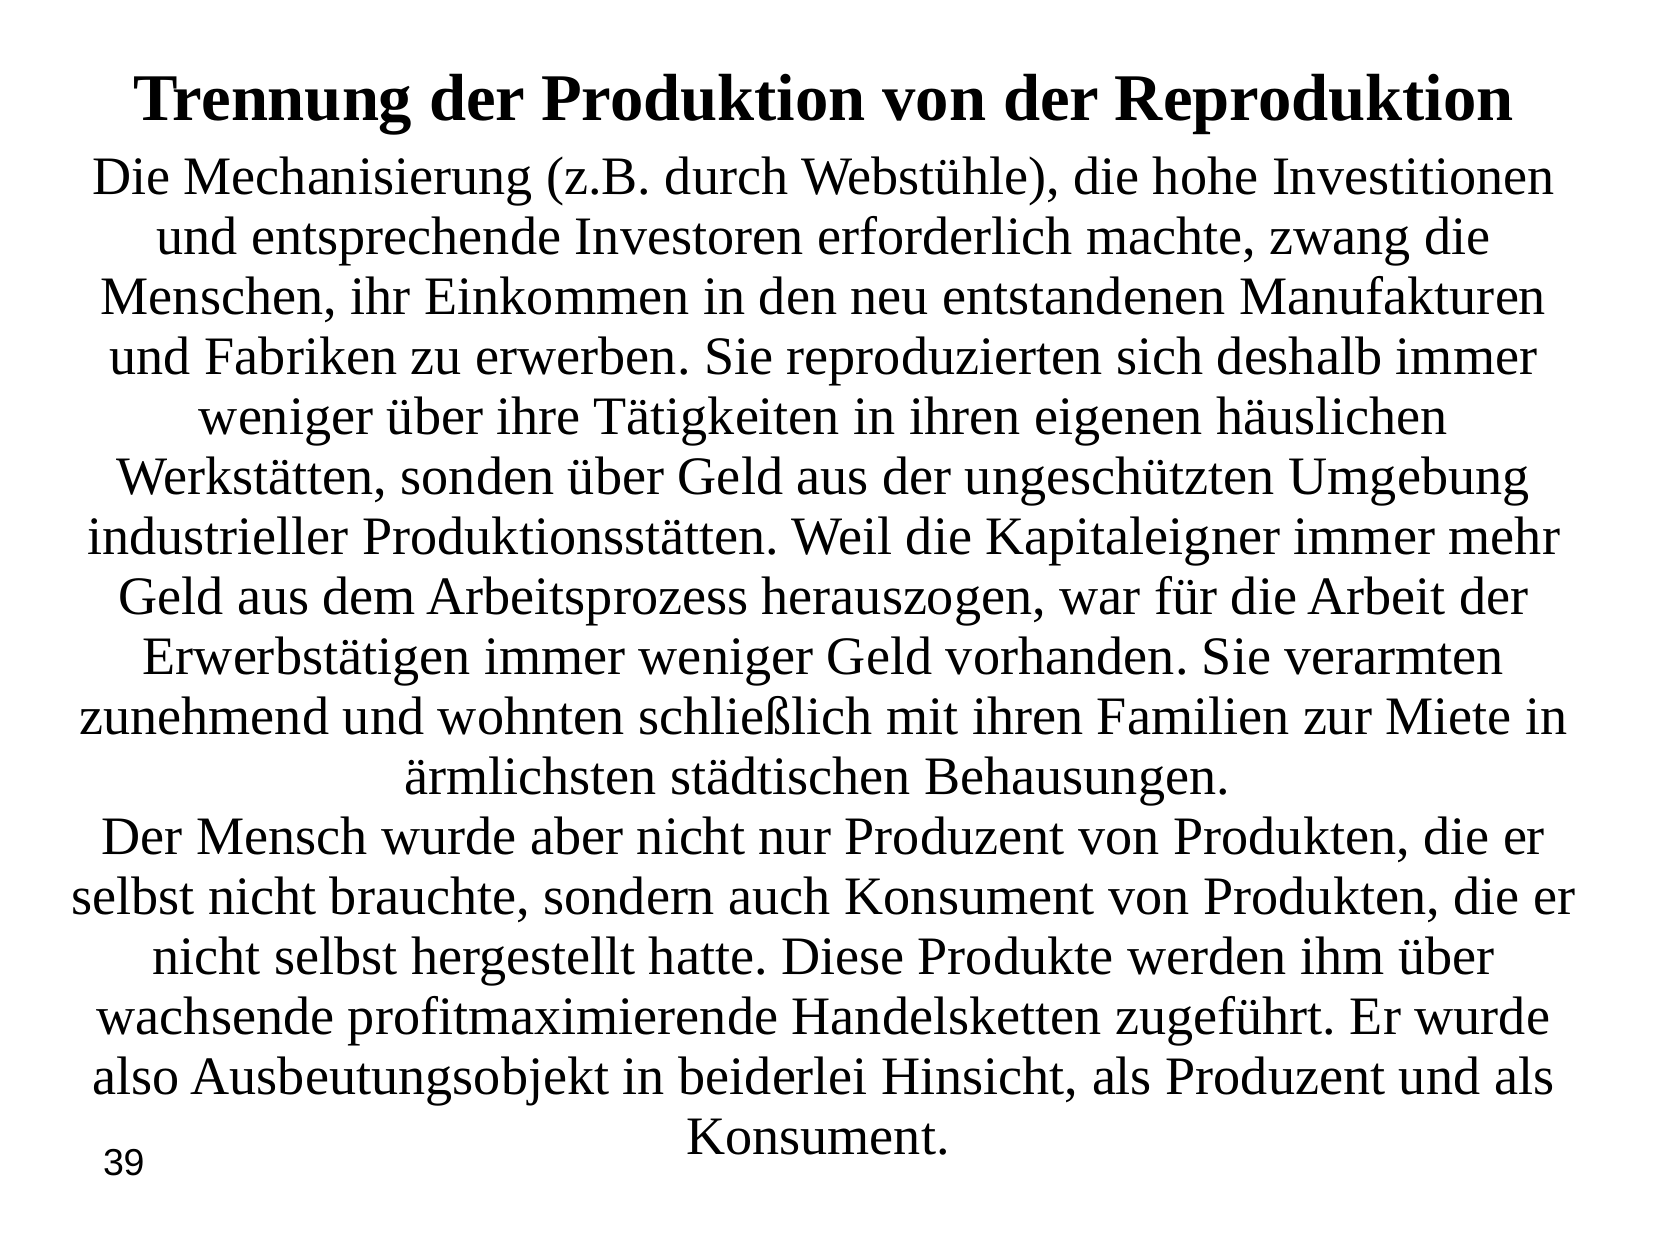

Trennung der Produktion von der Reproduktion
Die Mechanisierung (z.B. durch Webstühle), die hohe Investitionen und entsprechende Investoren erforderlich machte, zwang die Menschen, ihr Einkommen in den neu entstandenen Manufakturen und Fabriken zu erwerben. Sie reproduzierten sich deshalb immer weniger über ihre Tätigkeiten in ihren eigenen häuslichen Werkstätten, sonden über Geld aus der ungeschützten Umgebung industrieller Produktionsstätten. Weil die Kapitaleigner immer mehr Geld aus dem Arbeitsprozess herauszogen, war für die Arbeit der Erwerbstätigen immer weniger Geld vorhanden. Sie verarmten zunehmend und wohnten schließlich mit ihren Familien zur Miete in ärmlichsten städtischen Behausungen.
Der Mensch wurde aber nicht nur Produzent von Produkten, die er selbst nicht brauchte, sondern auch Konsument von Produkten, die er nicht selbst hergestellt hatte. Diese Produkte werden ihm über wachsende profitmaximierende Handelsketten zugeführt. Er wurde also Ausbeutungsobjekt in beiderlei Hinsicht, als Produzent und als Konsument.